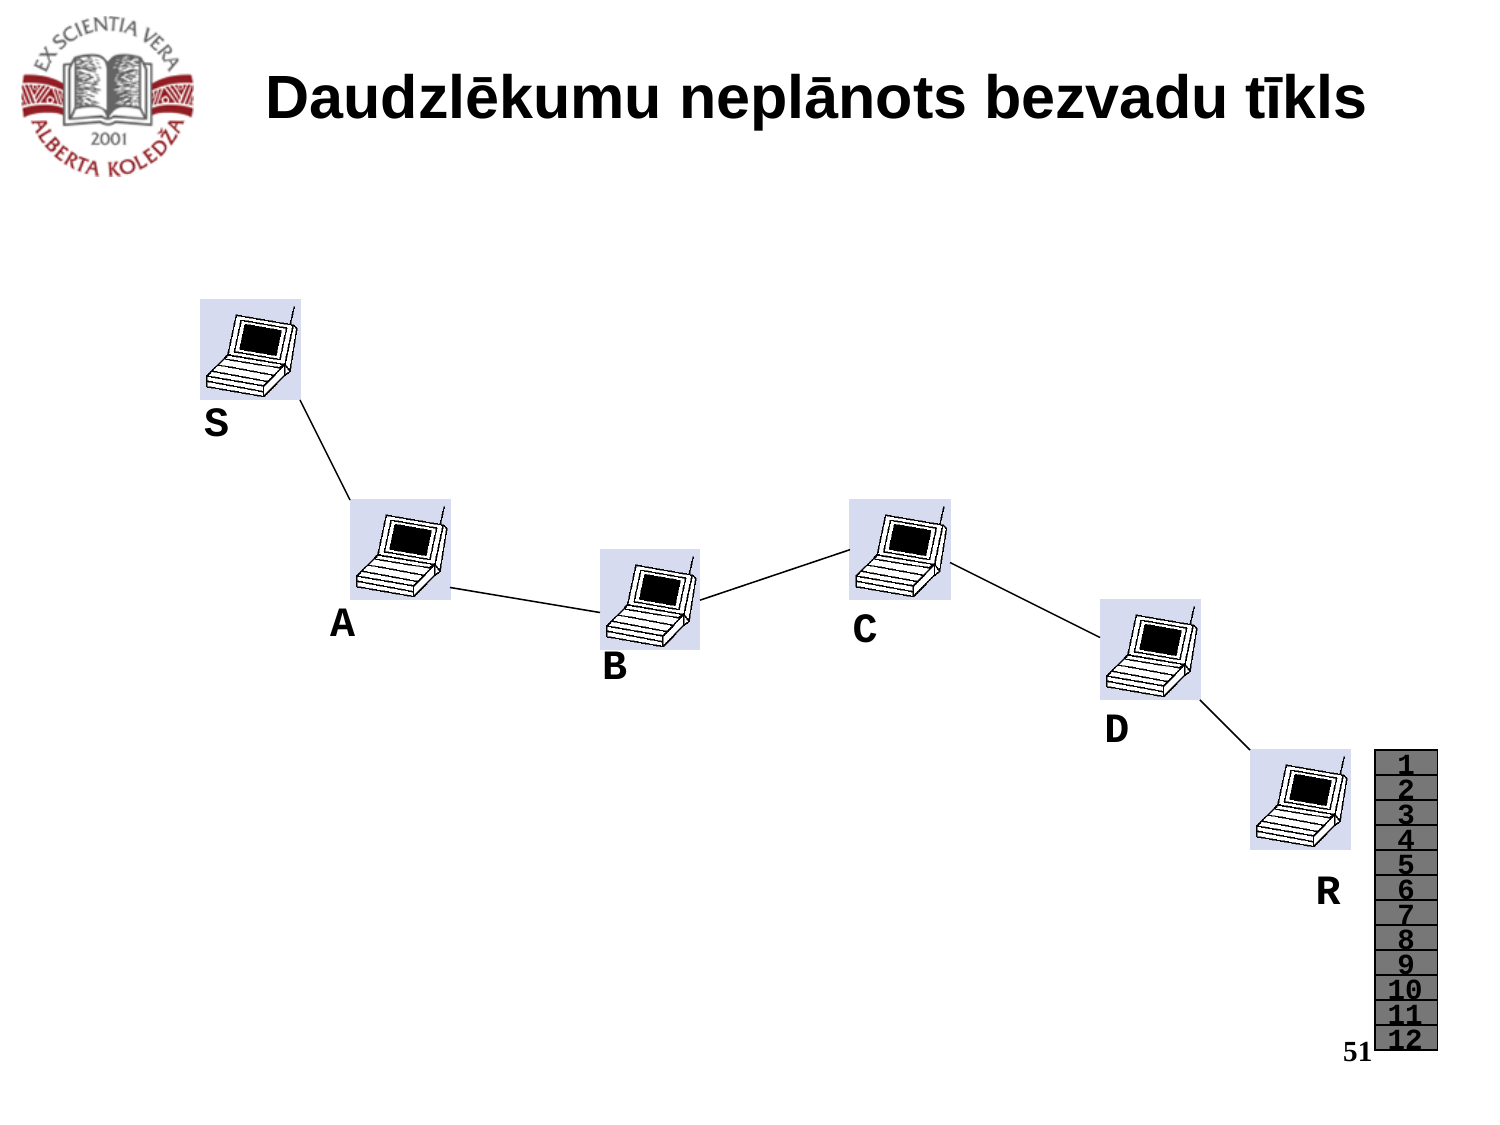

# Daudzlēkumu neplānots bezvadu tīkls
S
A
C
B
D
1
2
3
4
5
R
6
7
8
9
10
11
12